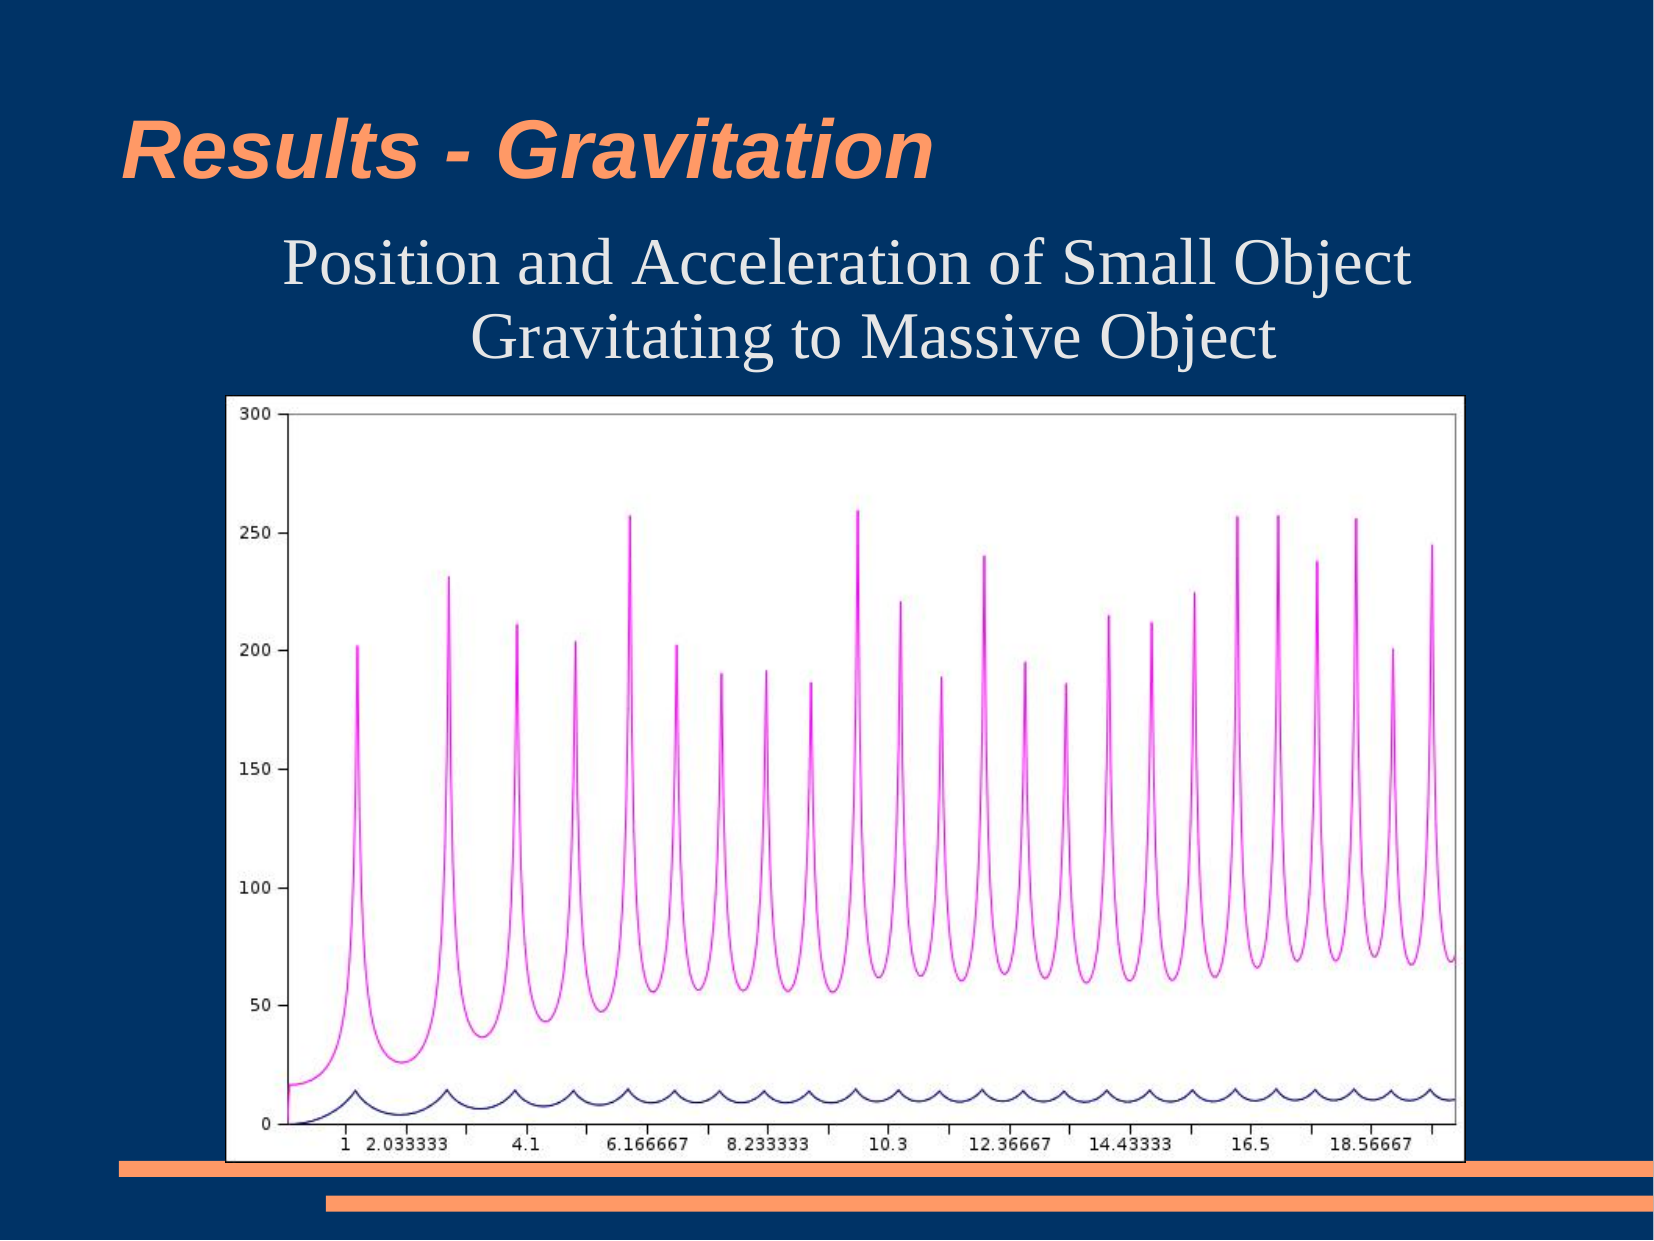

# Results - Gravitation
Position and Acceleration of Small Object Gravitating to Massive Object